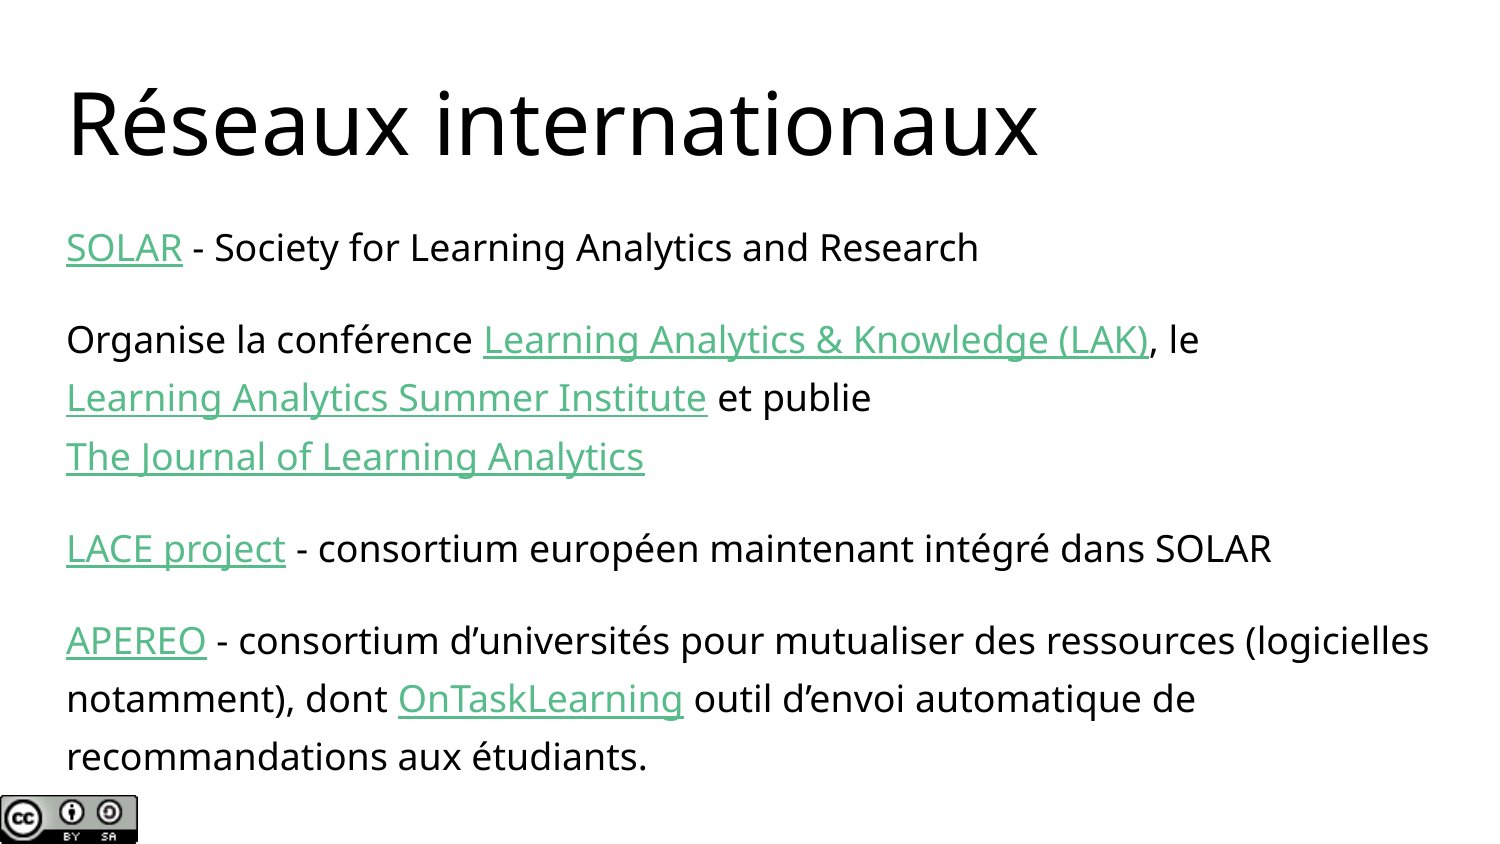

# Réseaux internationaux
SOLAR - Society for Learning Analytics and Research
Organise la conférence Learning Analytics & Knowledge (LAK), le Learning Analytics Summer Institute et publie The Journal of Learning Analytics
LACE project - consortium européen maintenant intégré dans SOLAR
APEREO - consortium d’universités pour mutualiser des ressources (logicielles notamment), dont OnTaskLearning outil d’envoi automatique de recommandations aux étudiants.